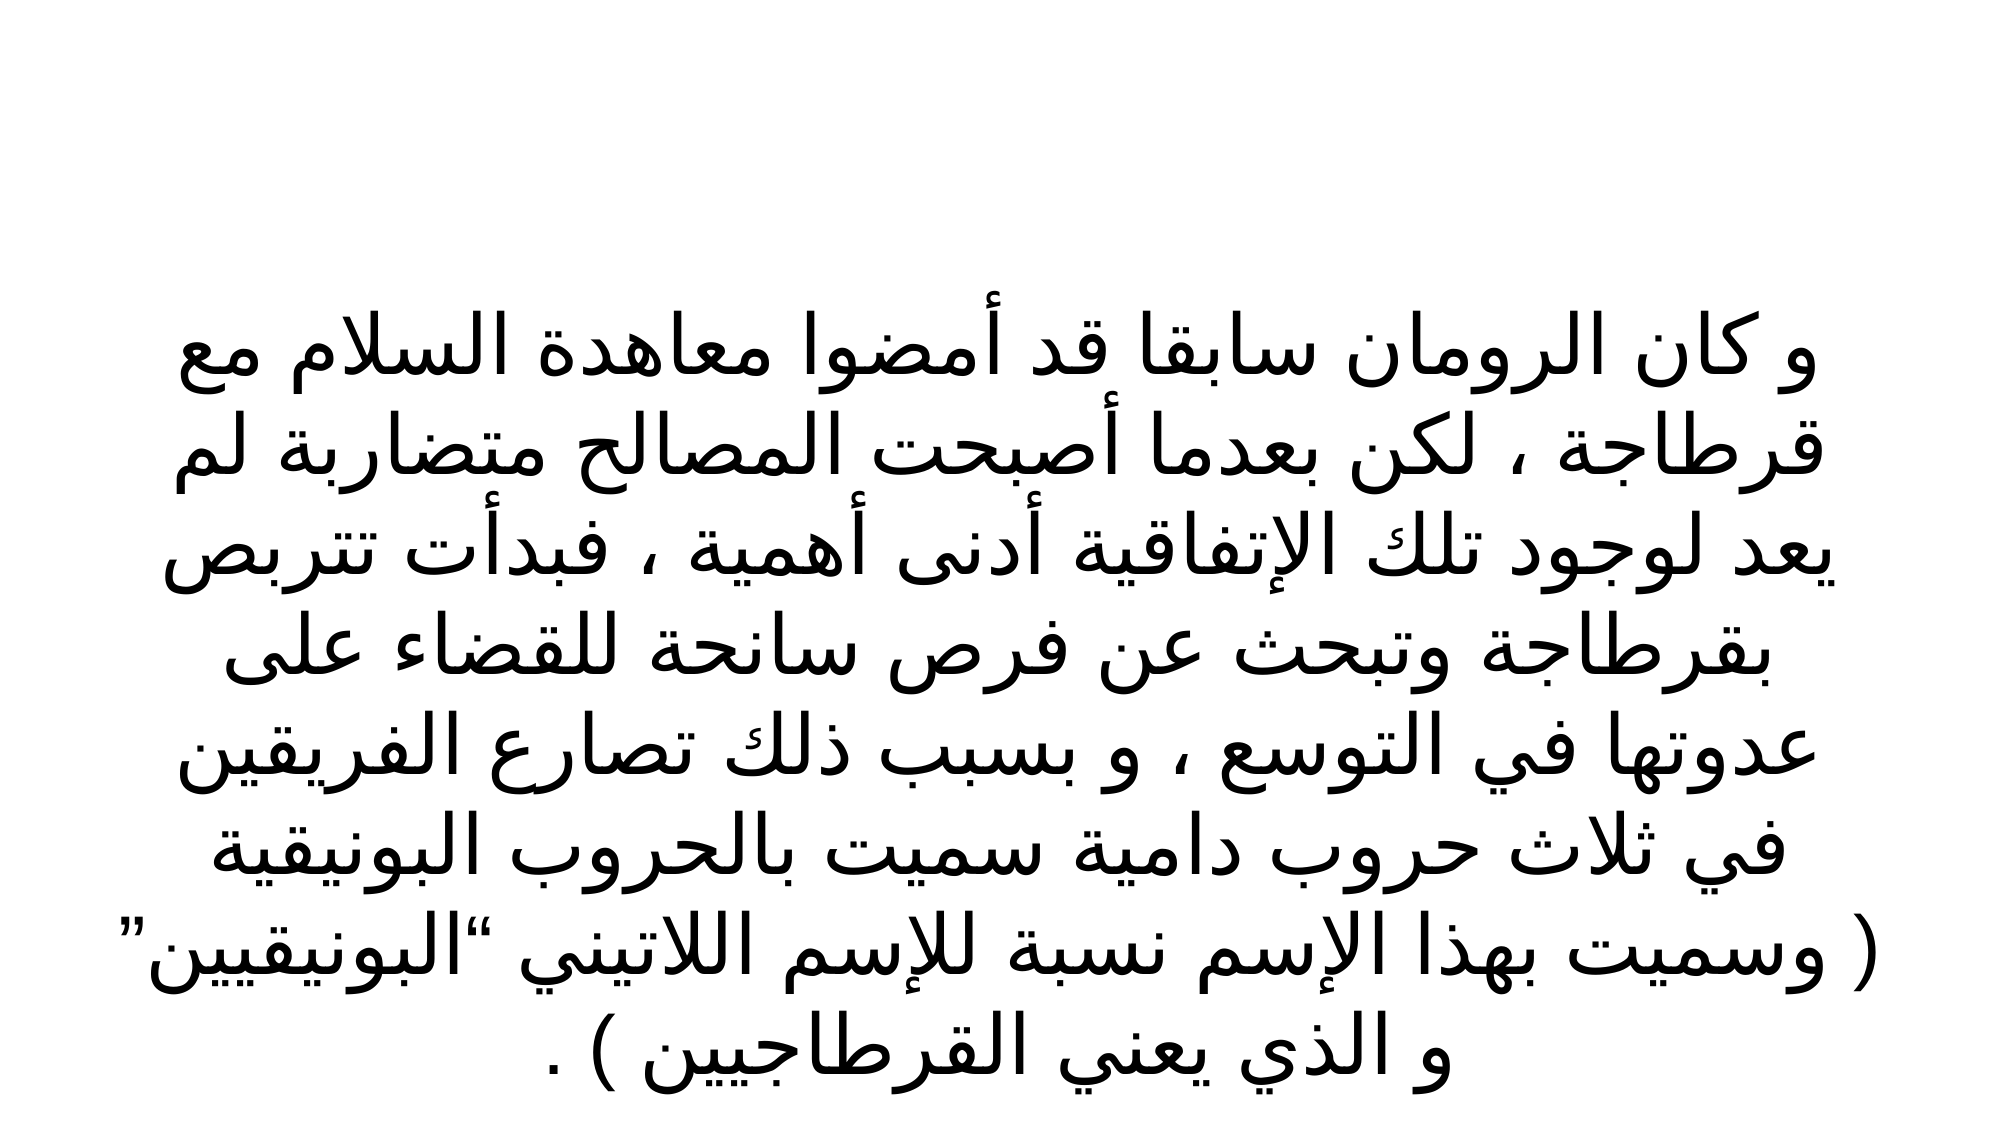

و كان الرومان سابقا قد أمضوا معاهدة السلام مع قرطاجة ، لكن بعدما أصبحت المصالح متضاربة لم يعد لوجود تلك الإتفاقية أدنى أهمية ، فبدأت تتربص بقرطاجة وتبحث عن فرص سانحة للقضاء على عدوتها في التوسع ، و بسبب ذلك تصارع الفريقين في ثلاث حروب دامية سميت بالحروب البونيقية ( وسميت بهذا الإسم نسبة للإسم اللاتيني “البونيقيين” و الذي يعني القرطاجيين ) .